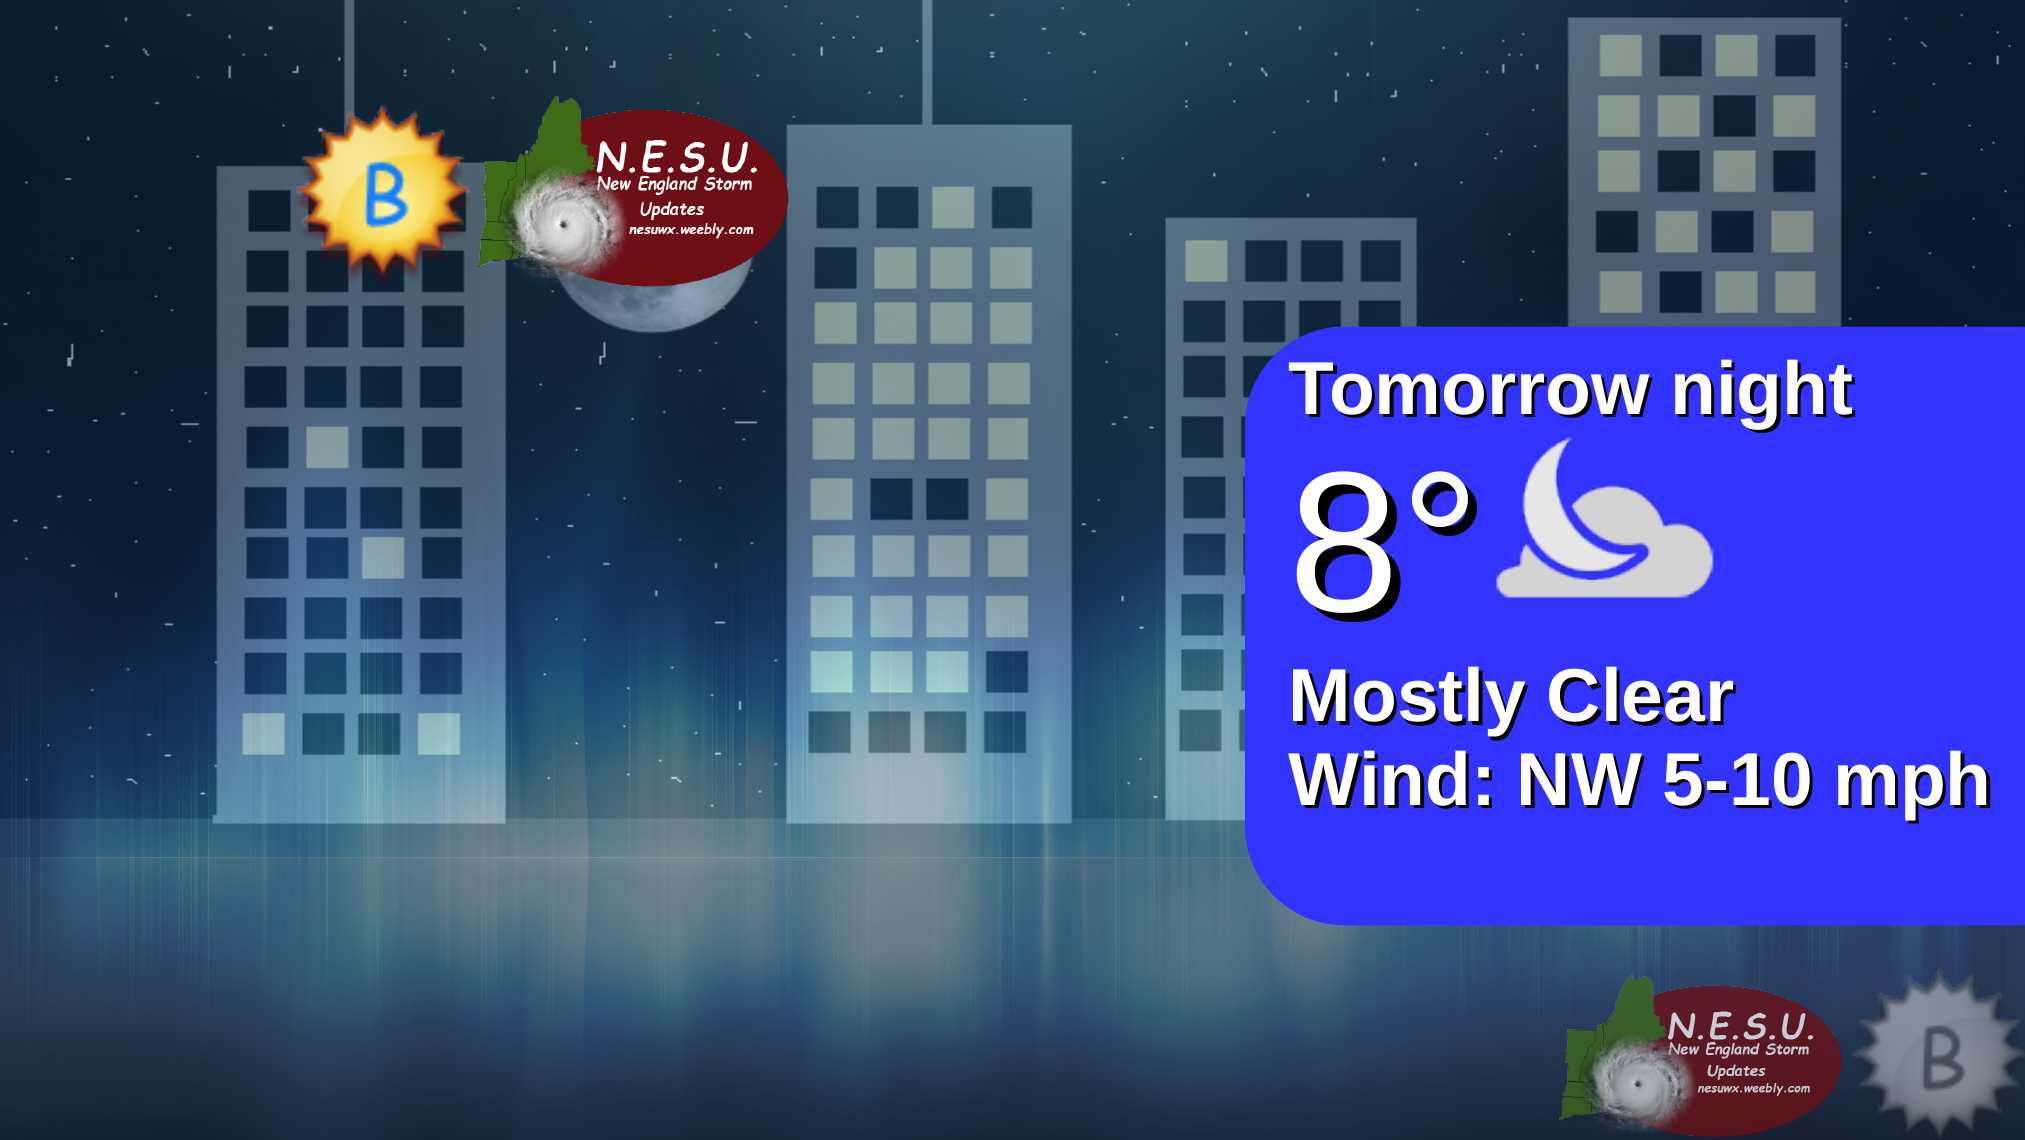

Tomorrow night
8°
Mostly Clear
Wind: NW 5-10 mph